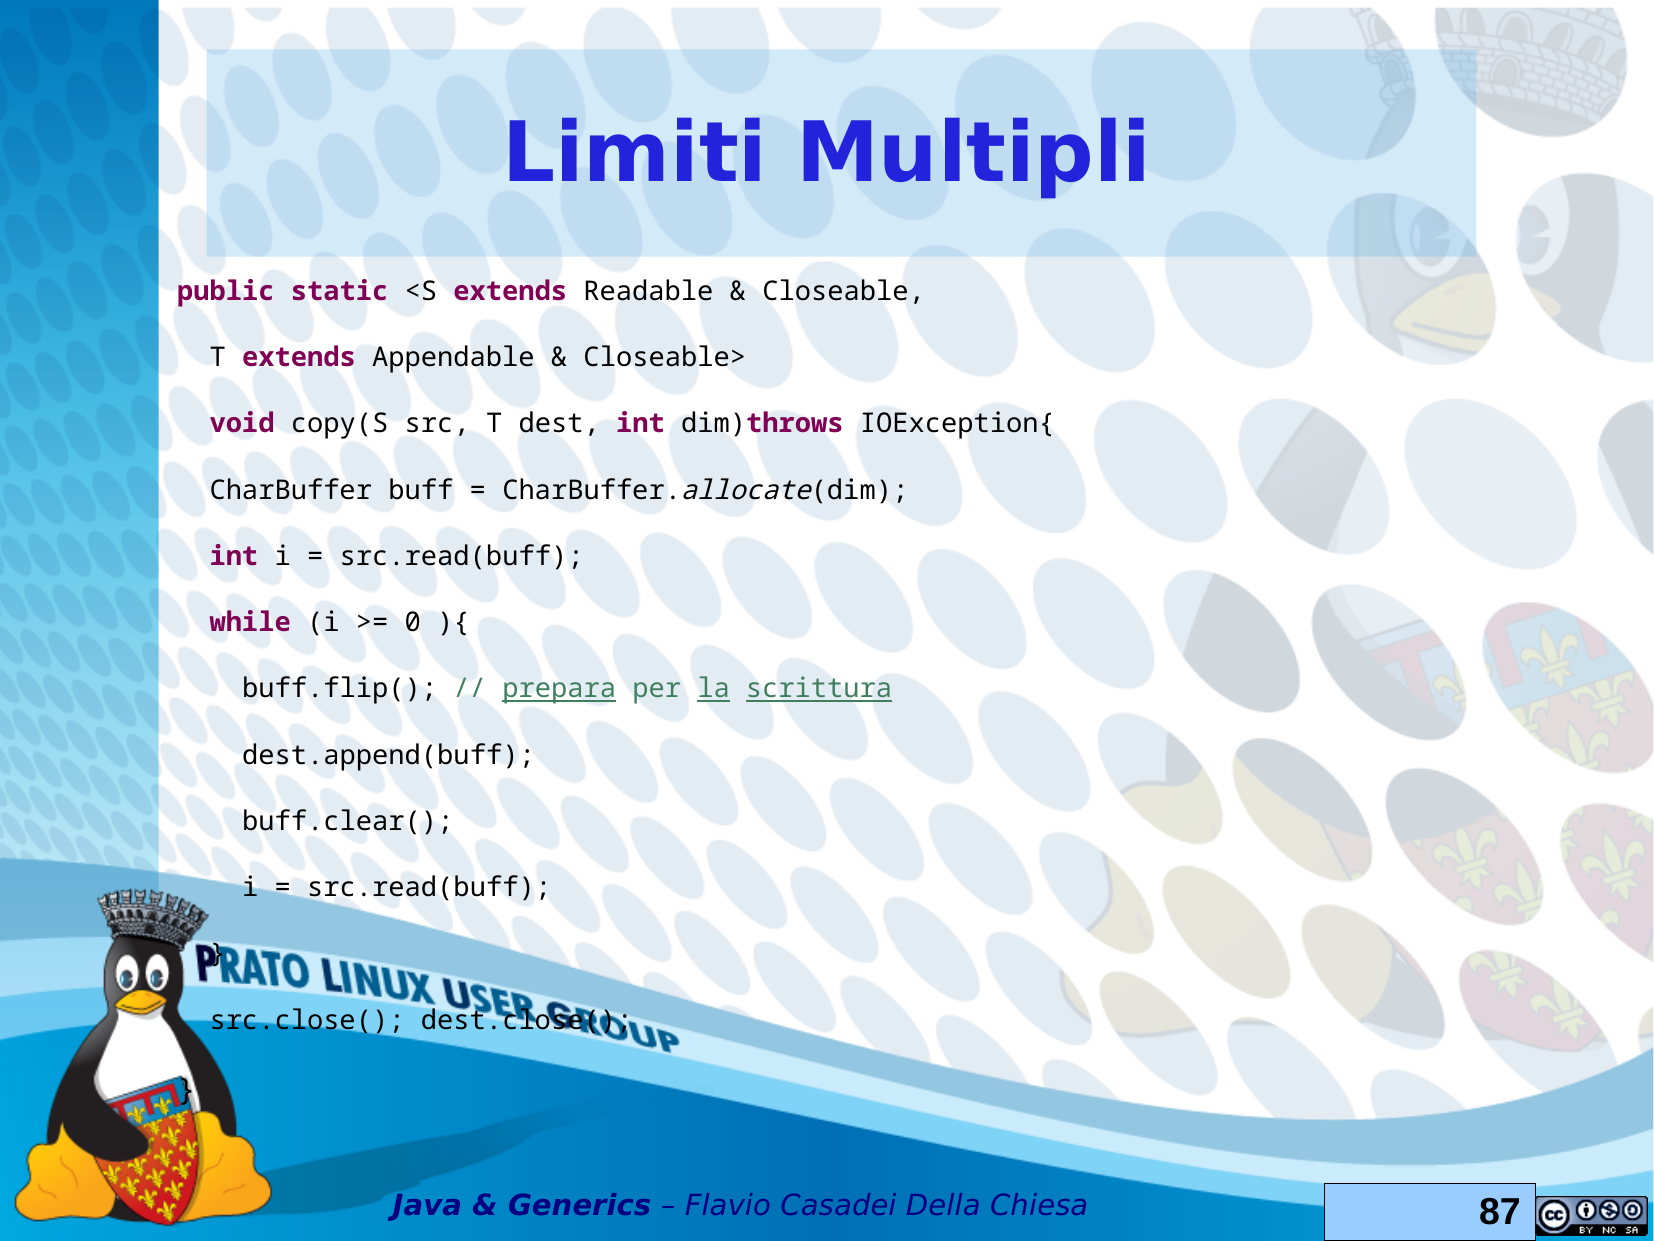

# Limiti Multipli
public static <S extends Readable & Closeable,
 T extends Appendable & Closeable>
 void copy(S src, T dest, int dim)throws IOException{
 CharBuffer buff = CharBuffer.allocate(dim);
 int i = src.read(buff);
 while (i >= 0 ){
 buff.flip(); // prepara per la scrittura
 dest.append(buff);
 buff.clear();
 i = src.read(buff);
 }
 src.close(); dest.close();
}